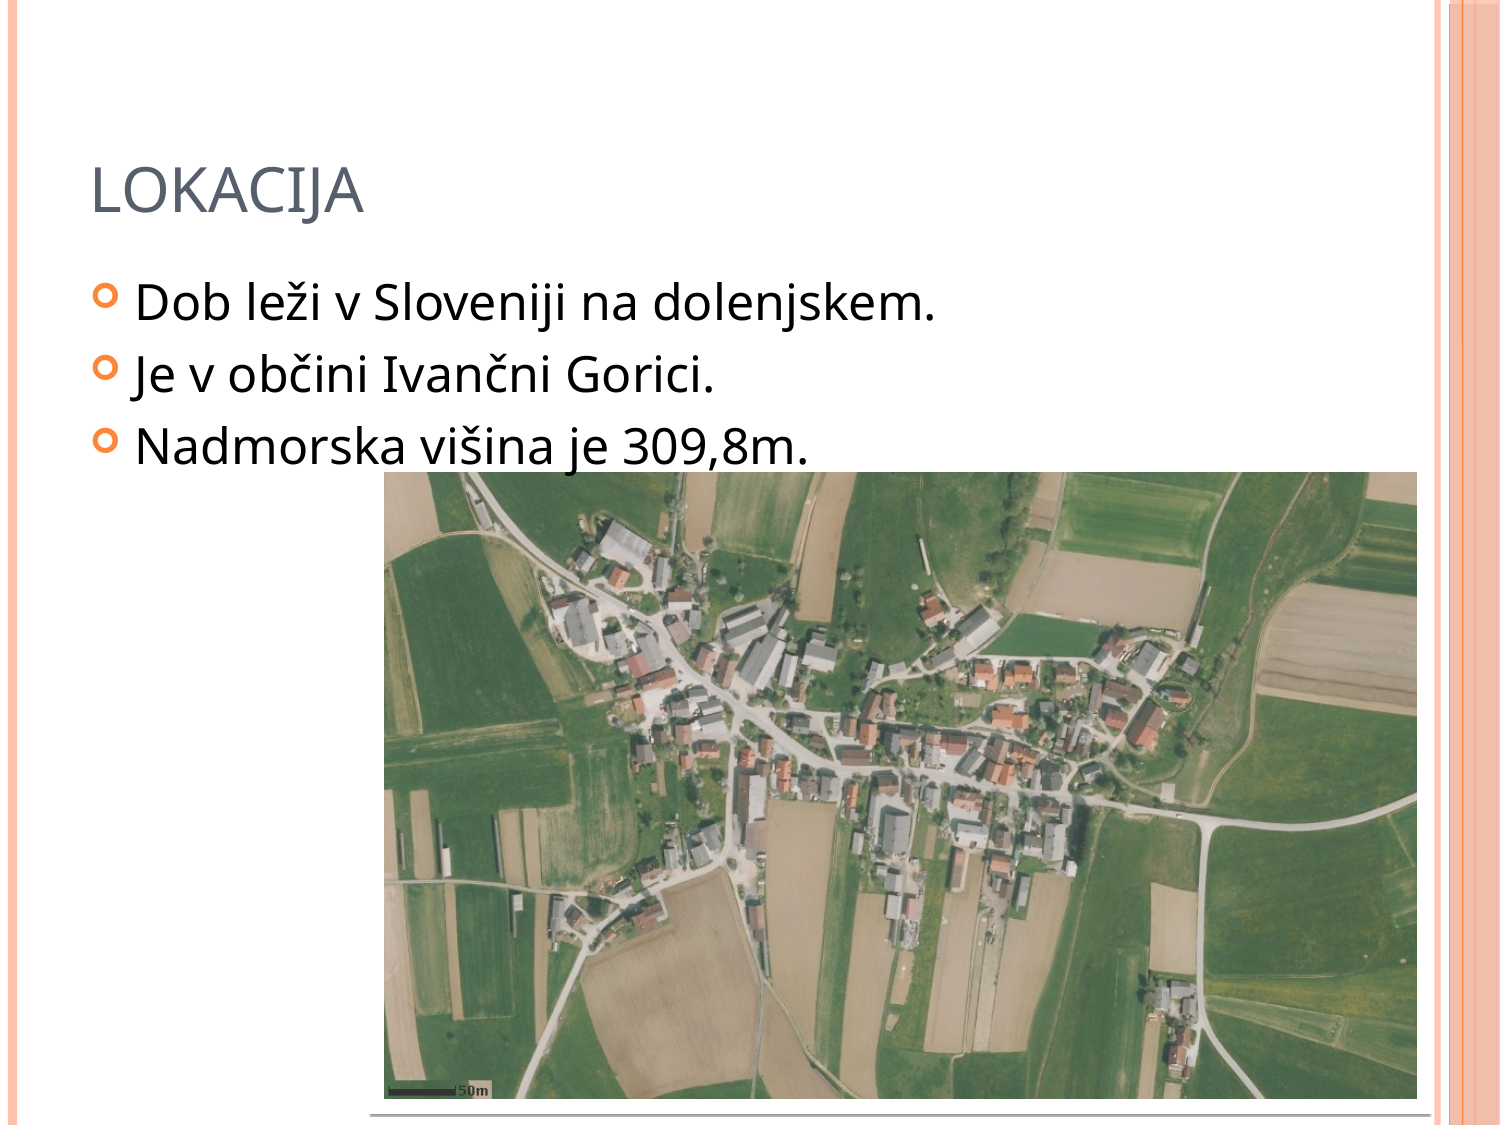

# LOKACIJA
Dob leži v Sloveniji na dolenjskem.
Je v občini Ivančni Gorici.
Nadmorska višina je 309,8m.